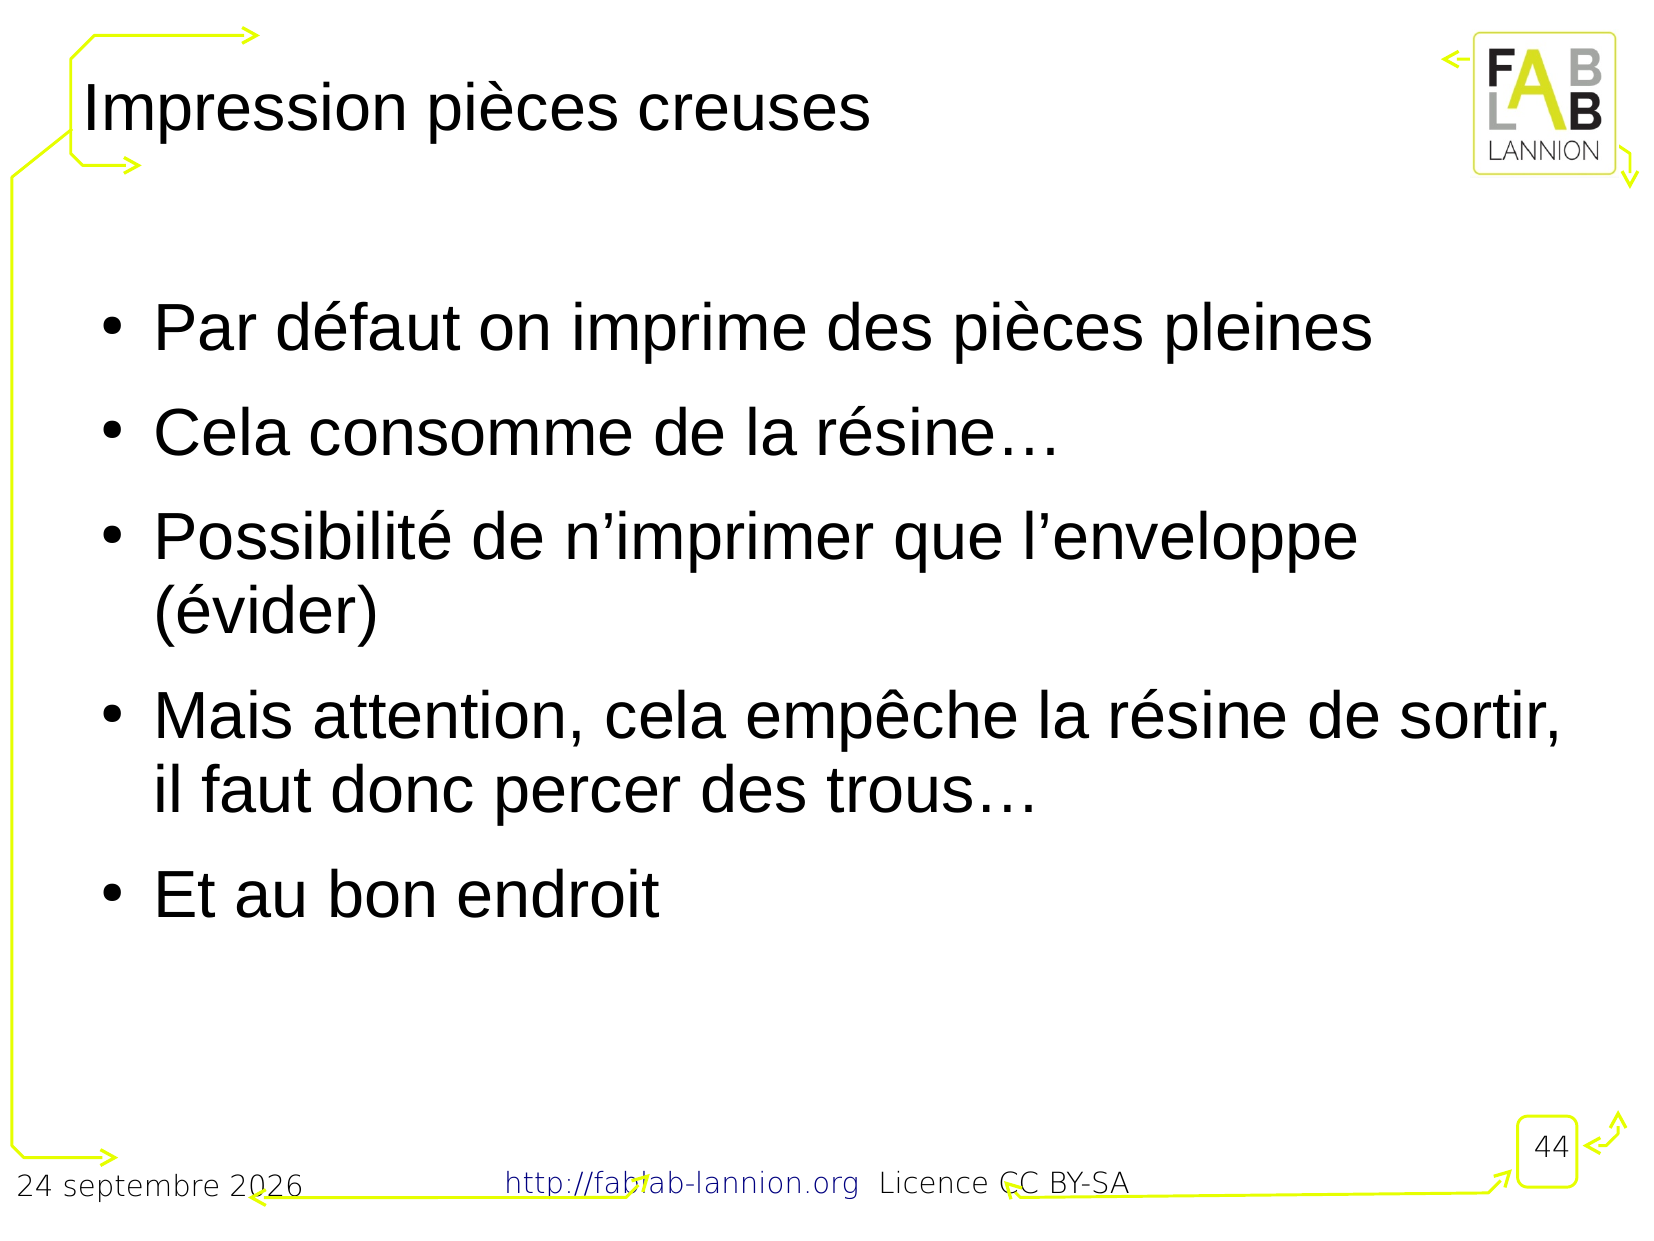

# Impression pièces creuses
Par défaut on imprime des pièces pleines
Cela consomme de la résine…
Possibilité de n’imprimer que l’enveloppe (évider)
Mais attention, cela empêche la résine de sortir, il faut donc percer des trous…
Et au bon endroit
44